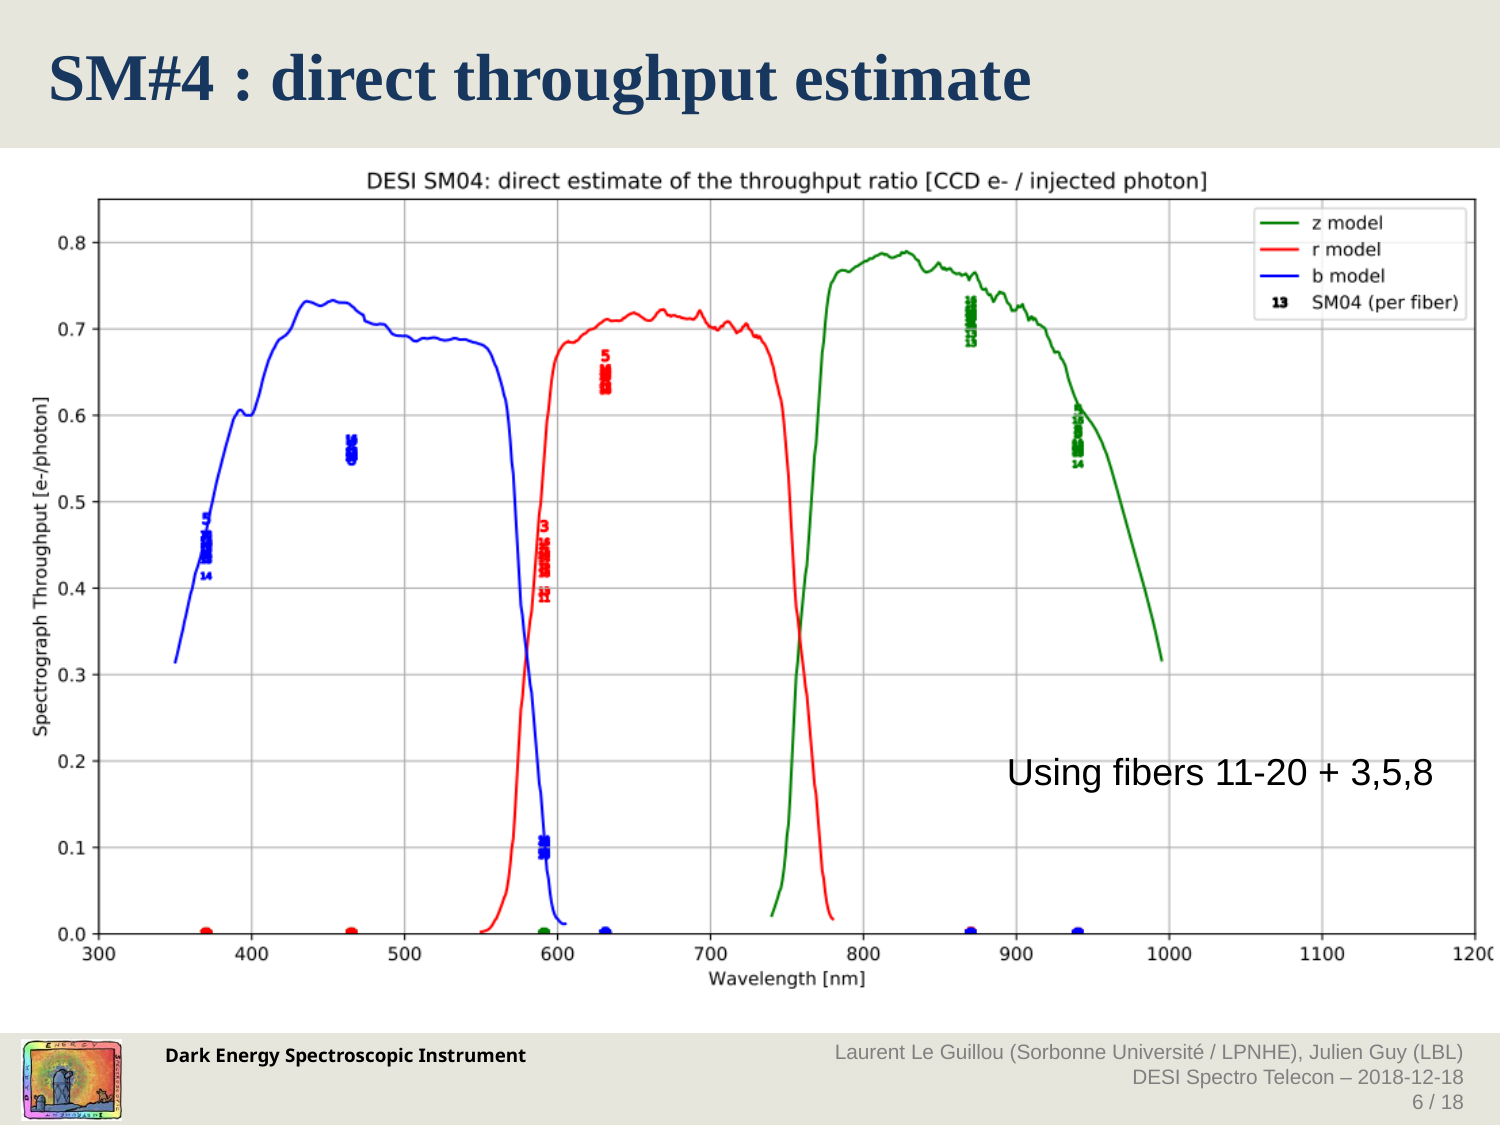

# SM#4 : direct throughput estimate
Using fibers 11-20 + 3,5,8